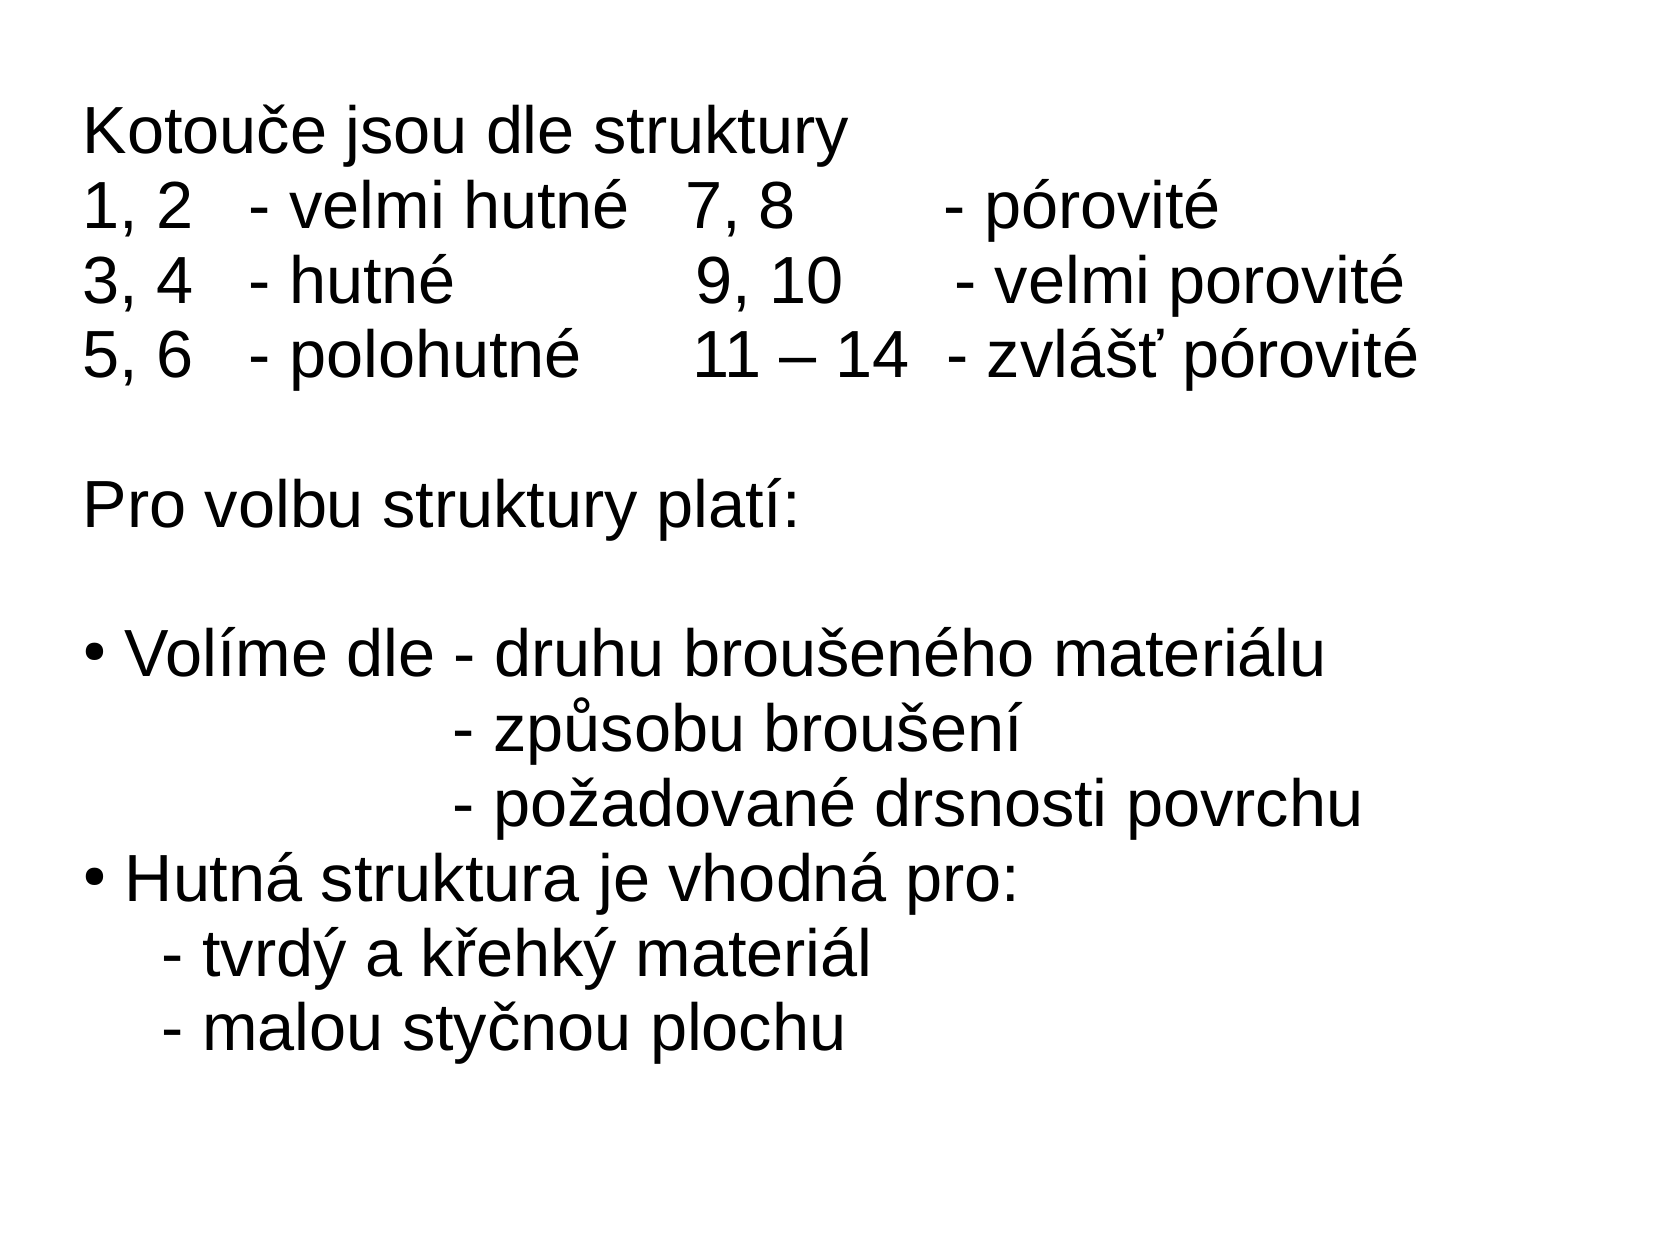

# Kotouče jsou dle struktury
1, 2 - velmi hutné 7, 8 - pórovité
3, 4 - hutné 9, 10 - velmi porovité
5, 6 - polohutné 11 – 14 - zvlášť pórovité
Pro volbu struktury platí:
 Volíme dle - druhu broušeného materiálu
 - způsobu broušení
 - požadované drsnosti povrchu
 Hutná struktura je vhodná pro:
 - tvrdý a křehký materiál
 - malou styčnou plochu